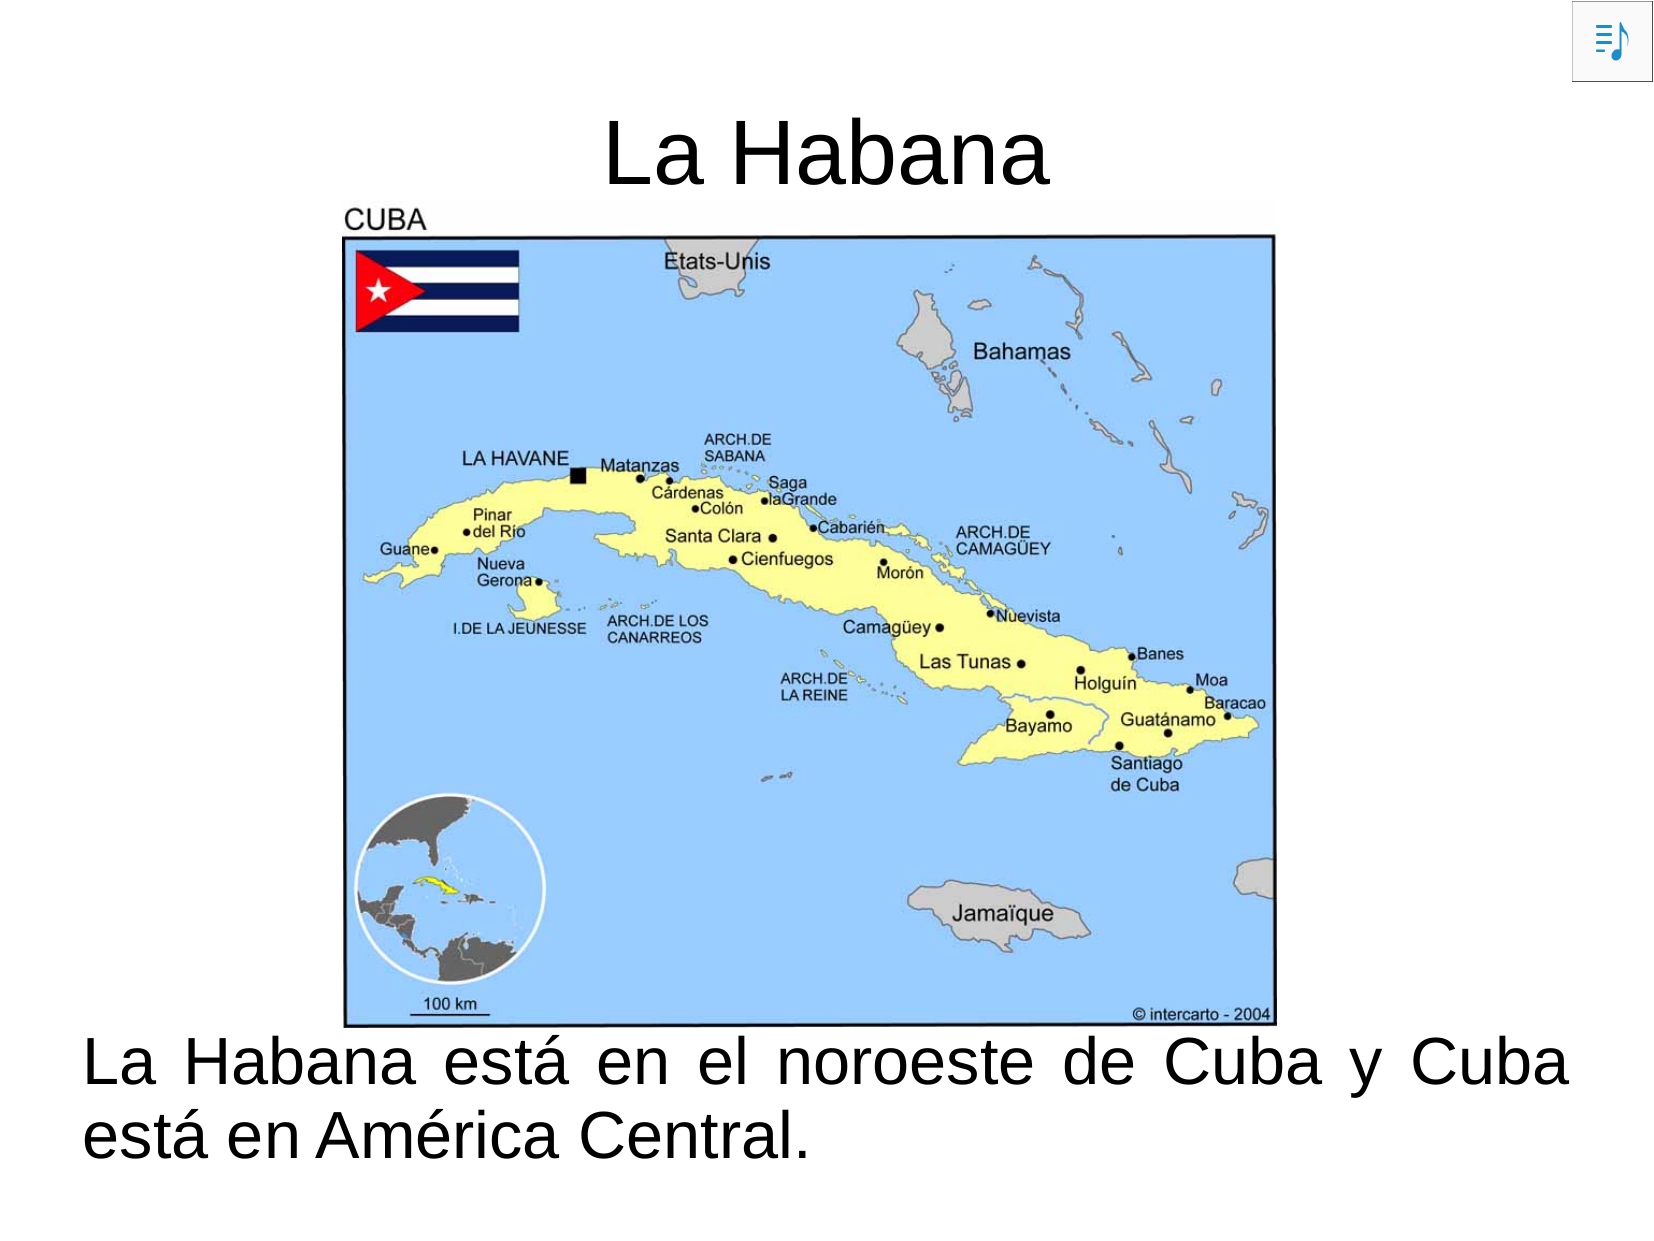

# La Habana
La Habana está en el noroeste de Cuba y Cuba está en América Central.